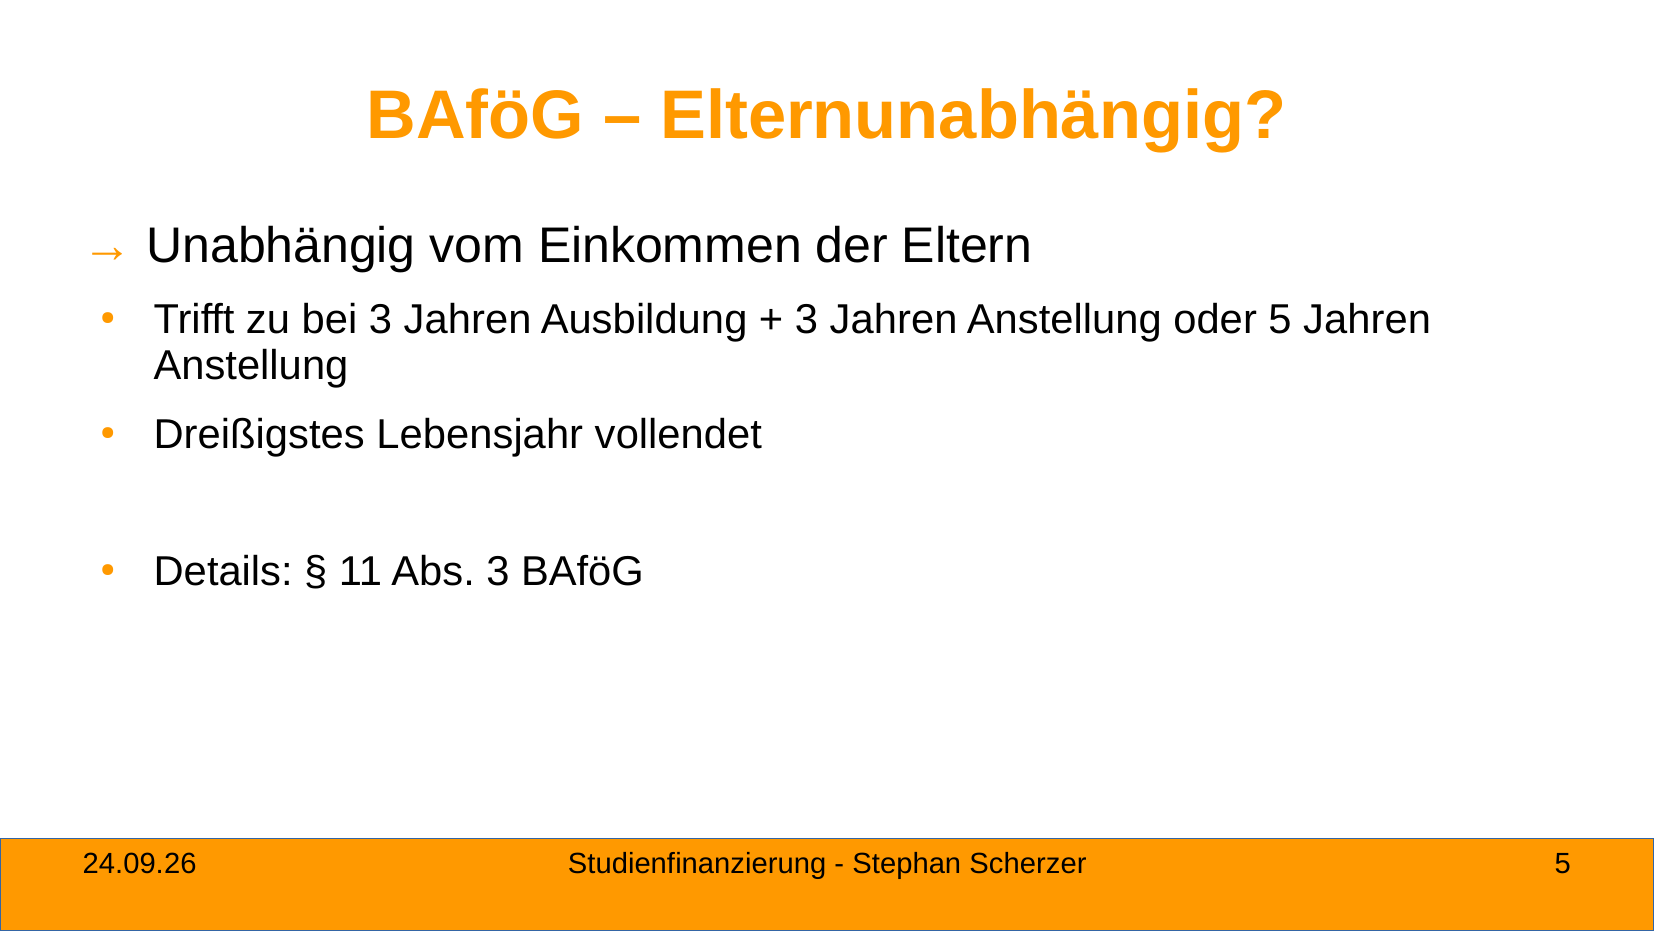

# BAföG – Elternunabhängig?
→ Unabhängig vom Einkommen der Eltern
Trifft zu bei 3 Jahren Ausbildung + 3 Jahren Anstellung oder 5 Jahren Anstellung
Dreißigstes Lebensjahr vollendet
Details: § 11 Abs. 3 BAföG
Studienfinanzierung - Stephan Scherzer
5